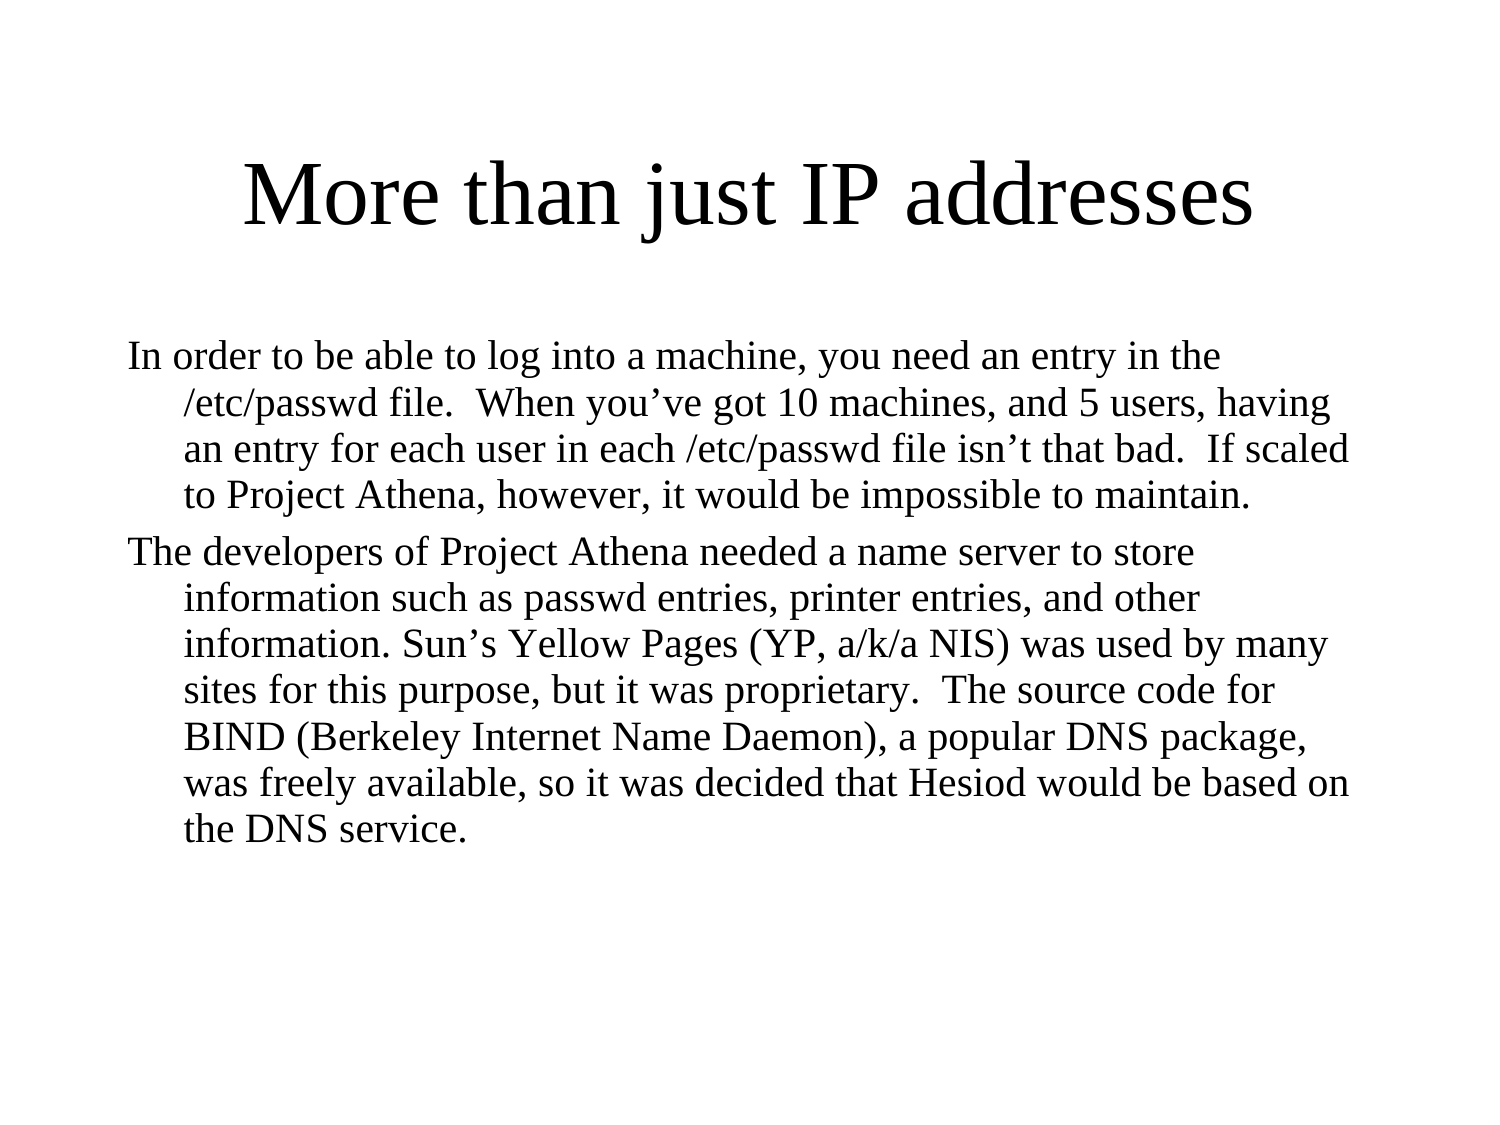

# More than just IP addresses
In order to be able to log into a machine, you need an entry in the /etc/passwd file. When you’ve got 10 machines, and 5 users, having an entry for each user in each /etc/passwd file isn’t that bad. If scaled to Project Athena, however, it would be impossible to maintain.
The developers of Project Athena needed a name server to store information such as passwd entries, printer entries, and other information. Sun’s Yellow Pages (YP, a/k/a NIS) was used by many sites for this purpose, but it was proprietary. The source code for BIND (Berkeley Internet Name Daemon), a popular DNS package, was freely available, so it was decided that Hesiod would be based on the DNS service.